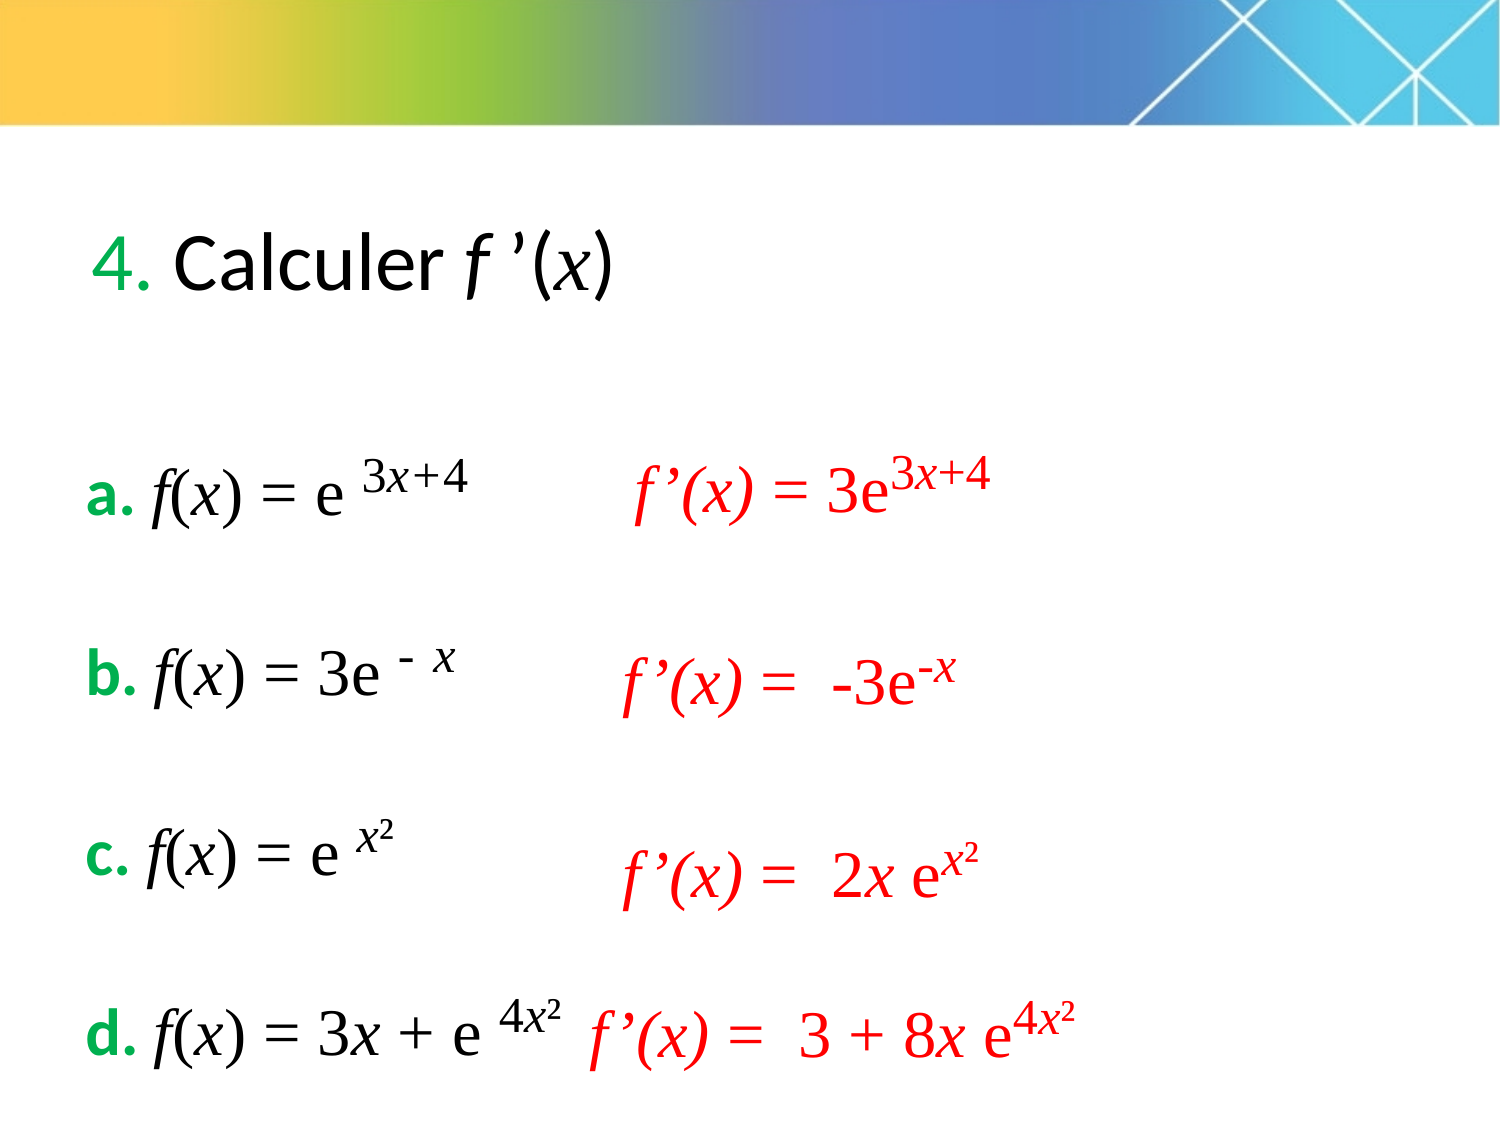

# 4. Calculer f ’(x)
 f’(x) = 3e3x+4
 f’(x) = -3e-x
 f’(x) = 2x ex²
f’(x) = 3 + 8x e4x²
a. f(x) = e 3x+4
b. f(x) = 3e - x
c. f(x) = e x²
d. f(x) = 3x + e 4x²